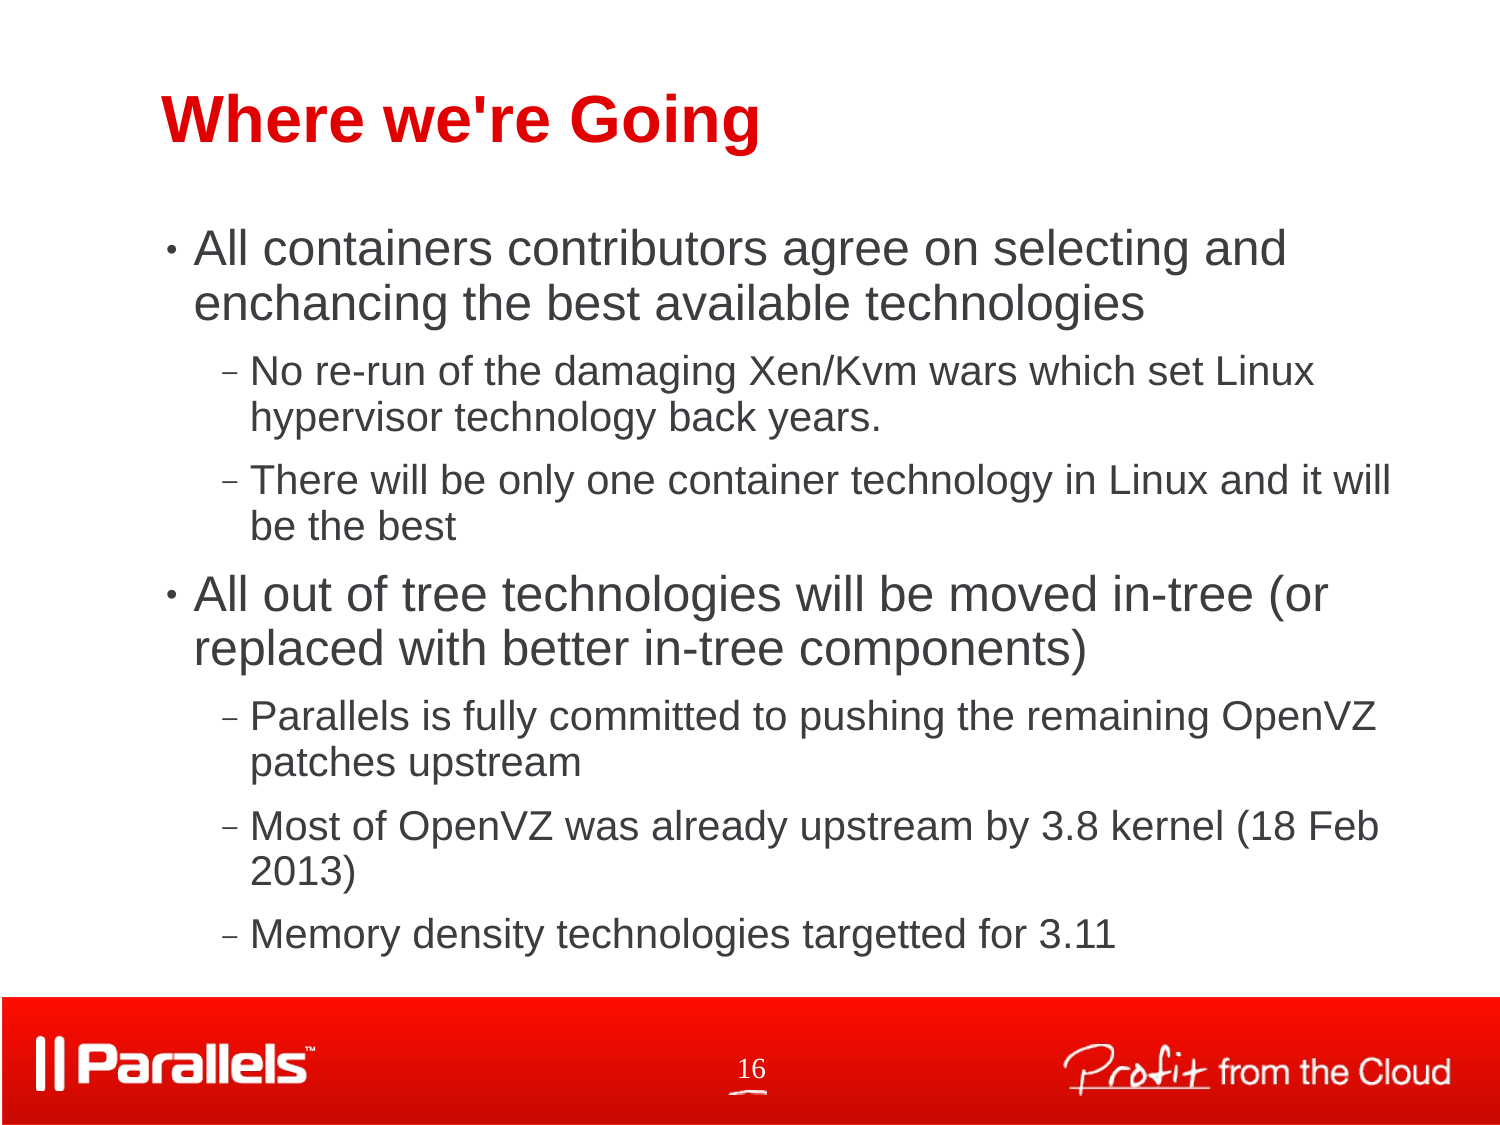

# Where we're Going
All containers contributors agree on selecting and enchancing the best available technologies
No re-run of the damaging Xen/Kvm wars which set Linux hypervisor technology back years.
There will be only one container technology in Linux and it will be the best
All out of tree technologies will be moved in-tree (or replaced with better in-tree components)
Parallels is fully committed to pushing the remaining OpenVZ patches upstream
Most of OpenVZ was already upstream by 3.8 kernel (18 Feb 2013)
Memory density technologies targetted for 3.11